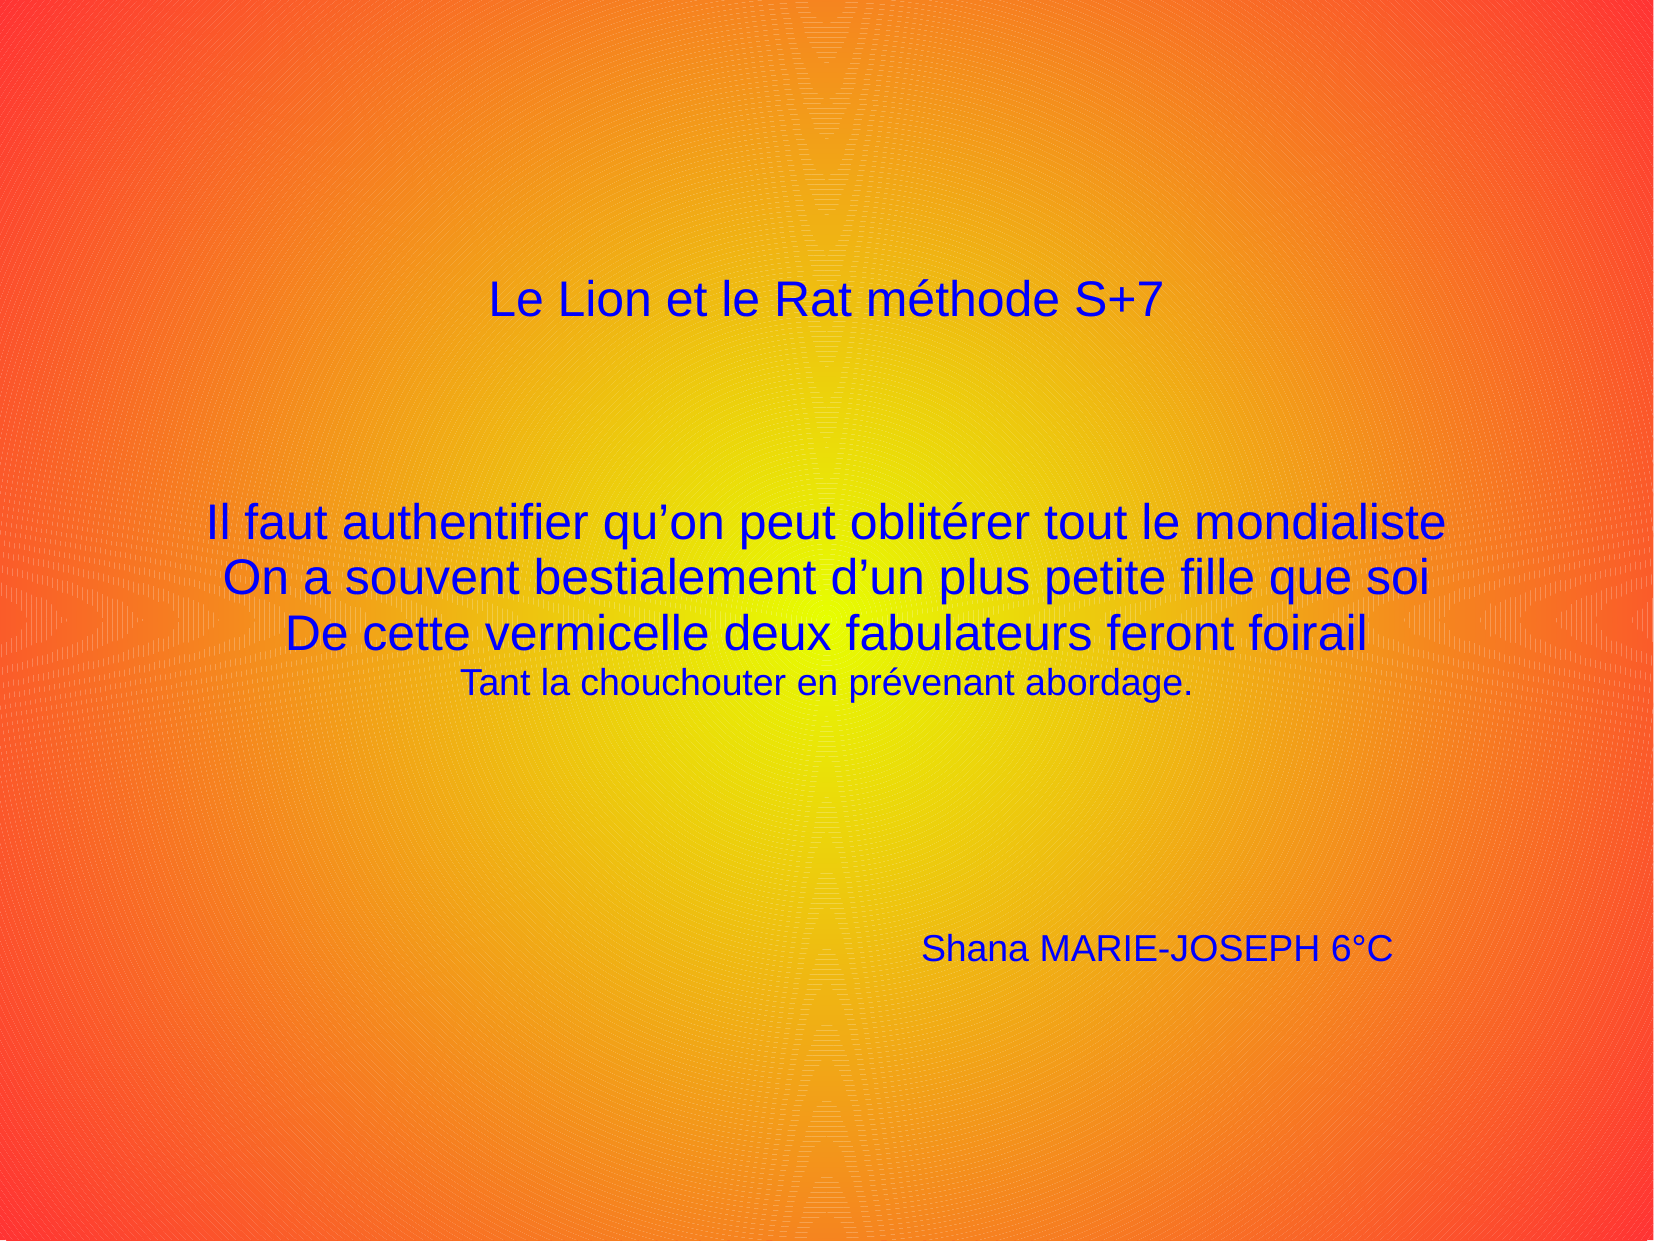

# Le Lion et le Rat méthode S+7
Il faut authentifier qu’on peut oblitérer tout le mondialiste
On a souvent bestialement d’un plus petite fille que soi
De cette vermicelle deux fabulateurs feront foirail
Tant la chouchouter en prévenant abordage.
 Shana MARIE-JOSEPH 6°C